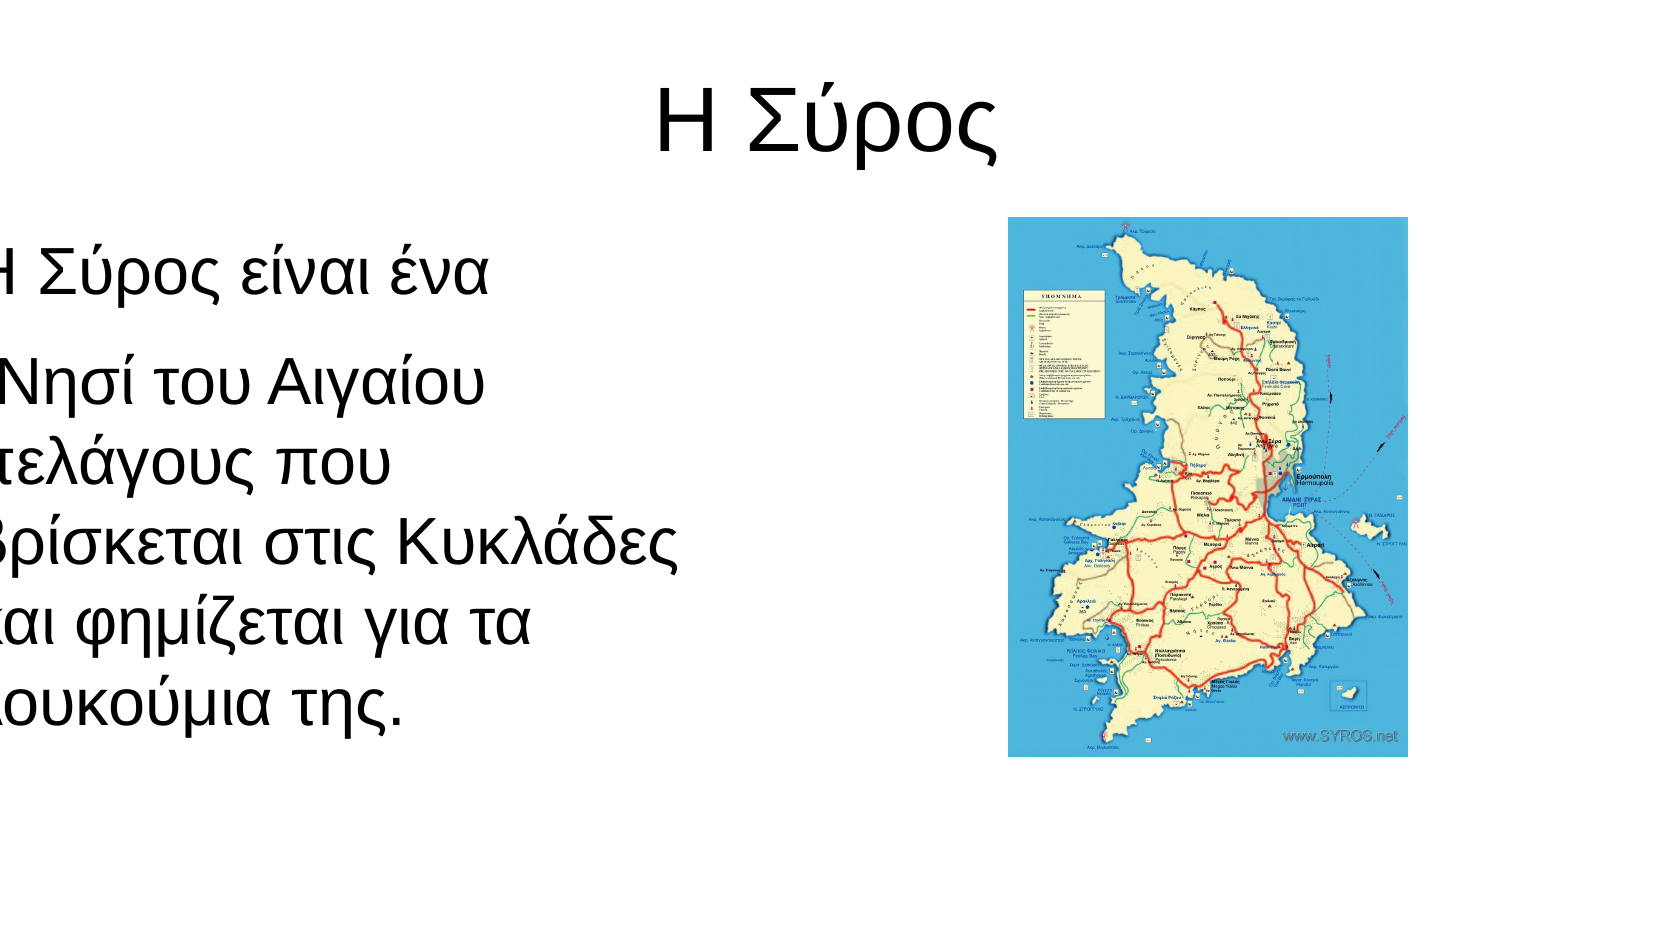

# Η Σύρος
Η Σύρος είναι ένα
Νησί του Αιγαίου πελάγους που βρίσκεται στις Κυκλάδες και φημίζεται για τα λουκούμια της.